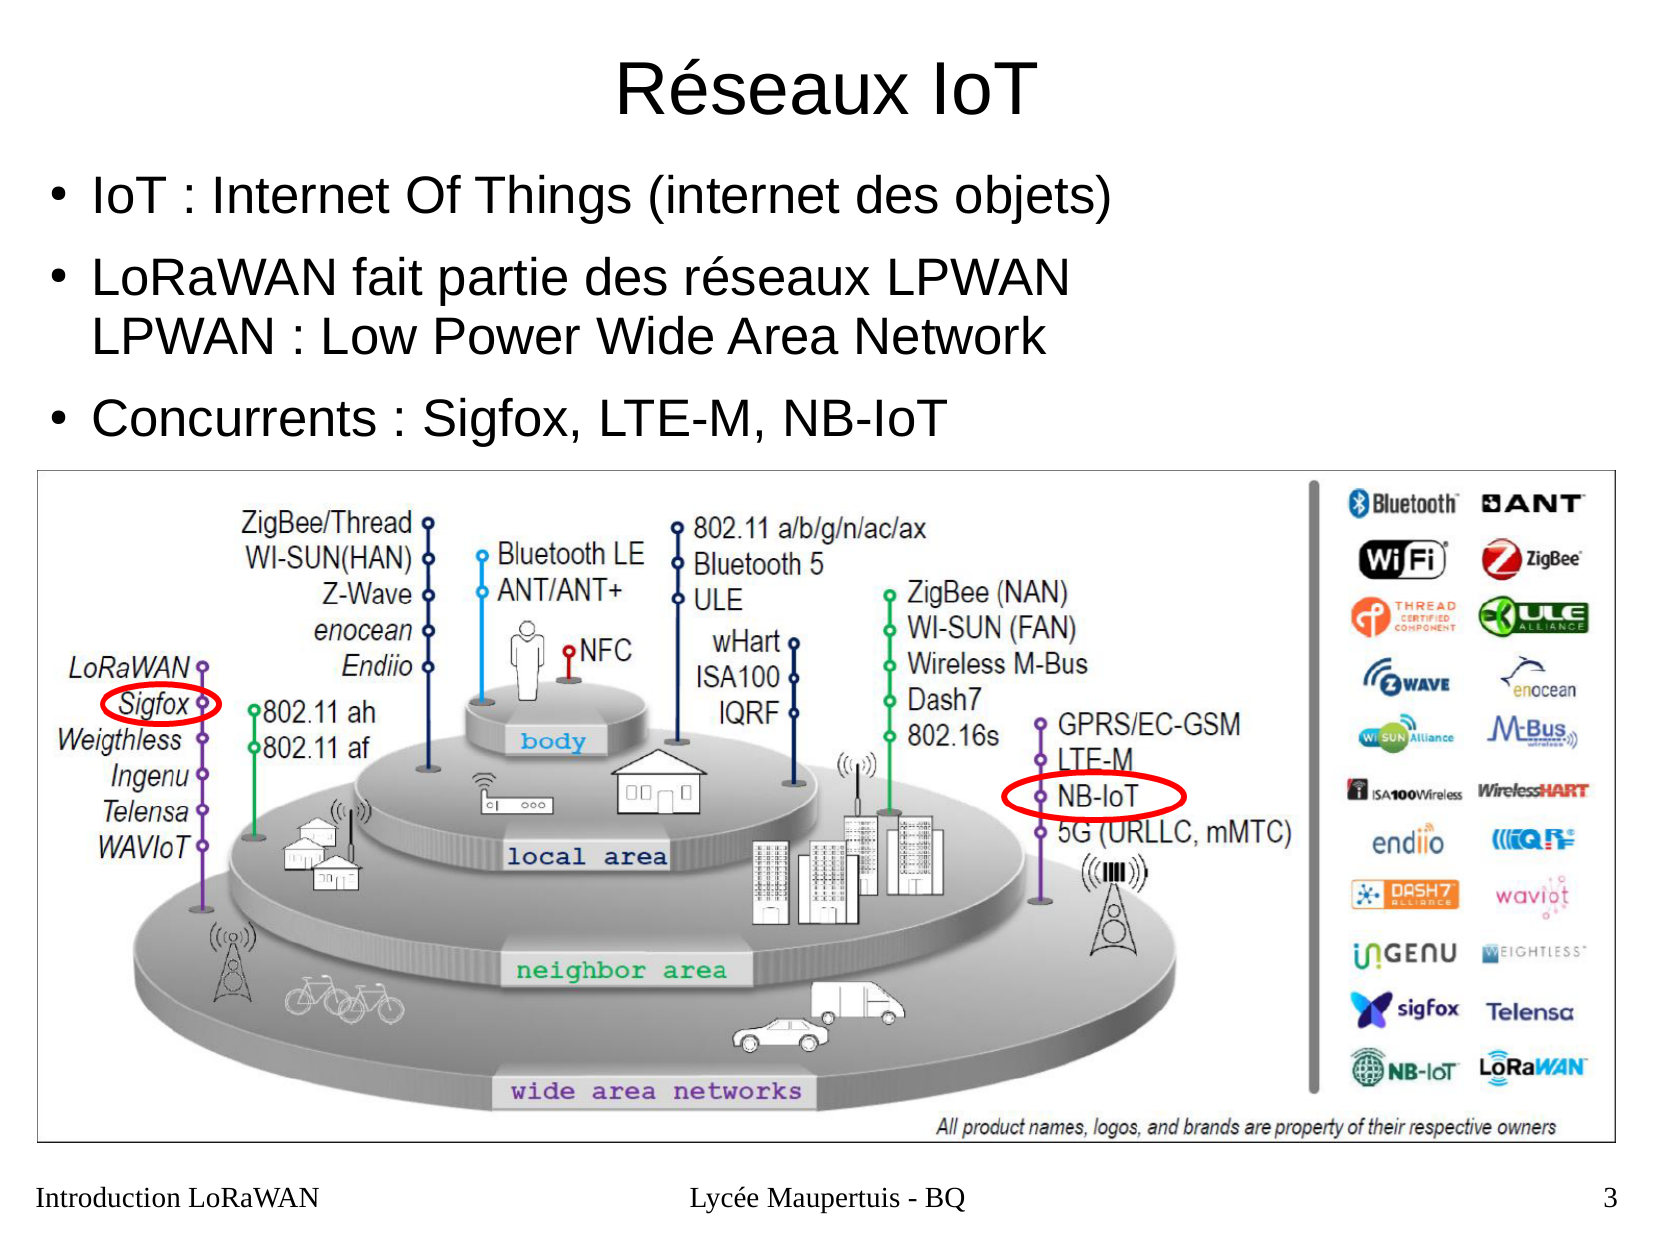

# Réseaux IoT
IoT : Internet Of Things (internet des objets)
LoRaWAN fait partie des réseaux LPWAN
LPWAN : Low Power Wide Area Network
Concurrents : Sigfox, LTE-M, NB-IoT
Introduction LoRaWAN
Lycée Maupertuis - BQ
3